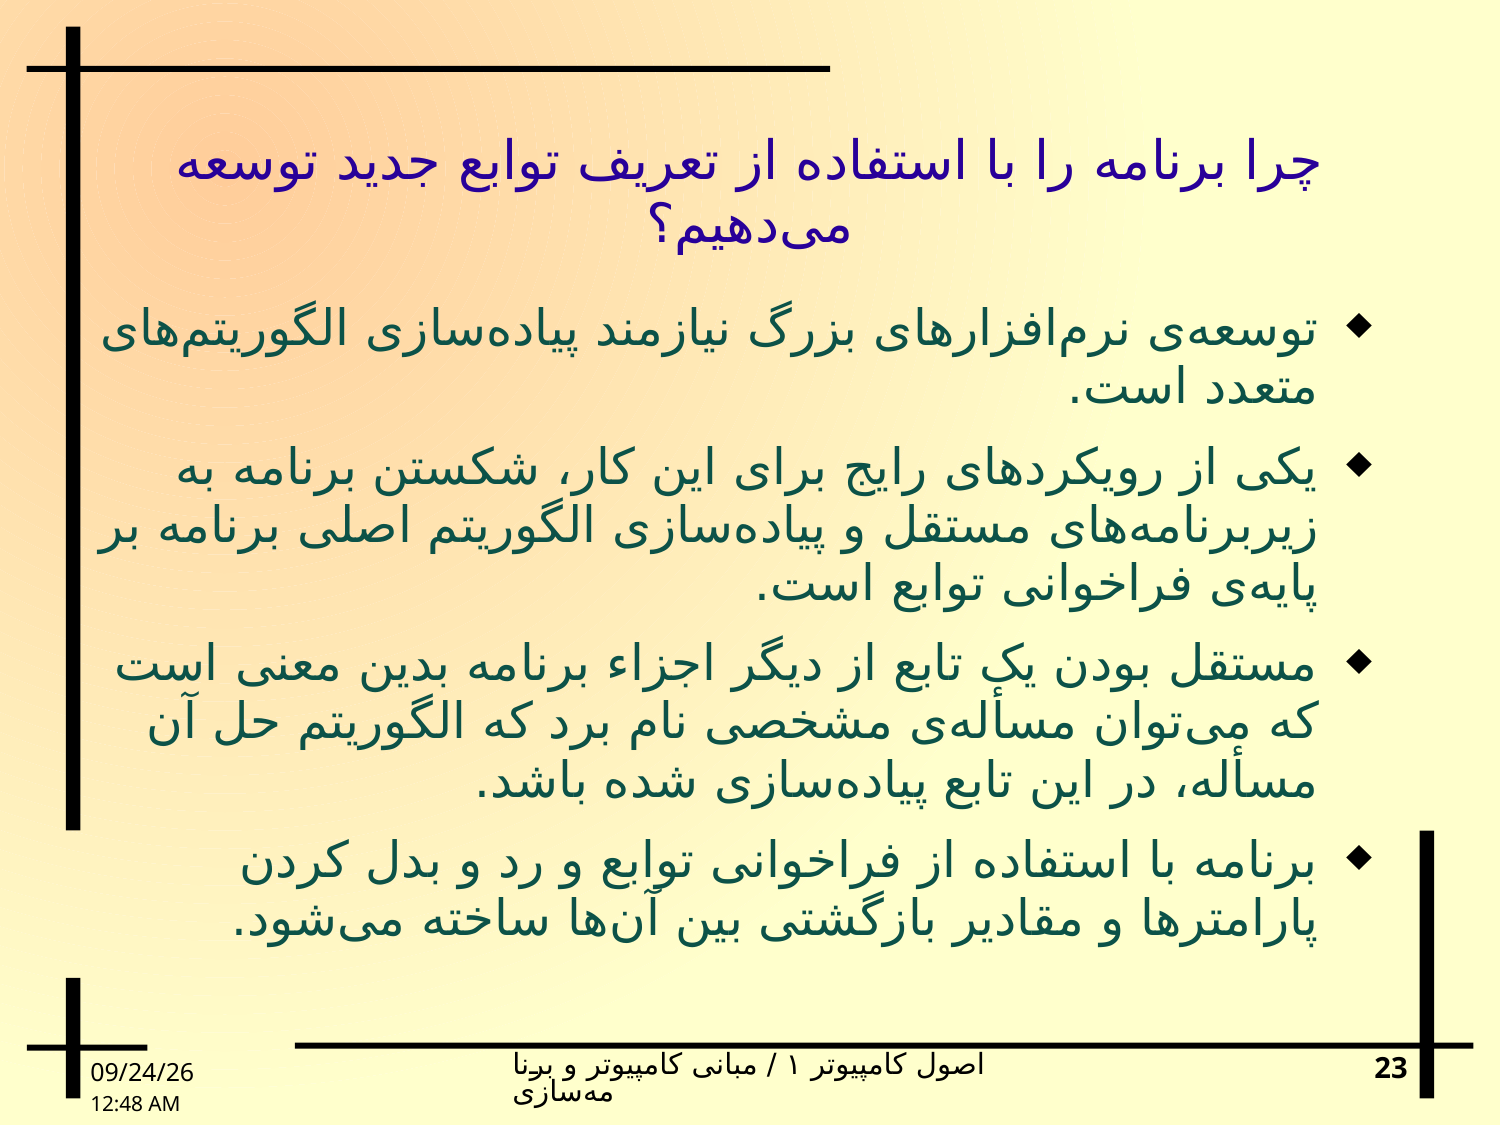

چرا برنامه را با استفاده از تعریف توابع جدید توسعه می‌دهیم؟
# توسعه‌ی نرم‌افزارهای بزرگ نیازمند پیاده‌سازی الگوریتم‌های متعدد است.
یکی از رویکردهای رایج برای این کار، شکستن برنامه به زیربرنامه‌های مستقل و پیاده‌سازی الگوریتم اصلی برنامه بر پایه‌ی فراخوانی توابع است.
مستقل بودن یک تابع از دیگر اجزاء برنامه بدین معنی است که می‌توان مسأله‌ی مشخصی نام برد که الگوریتم حل آن مسأله، در این تابع پیاده‌سازی شده باشد.
برنامه با استفاده از فراخوانی توابع و رد و بدل کردن پارامترها و مقادیر بازگشتی بین آن‌ها ساخته می‌شود.
اصول کامپیوتر ۱ / مبانی کامپیوتر و برنامه‌سازی
23